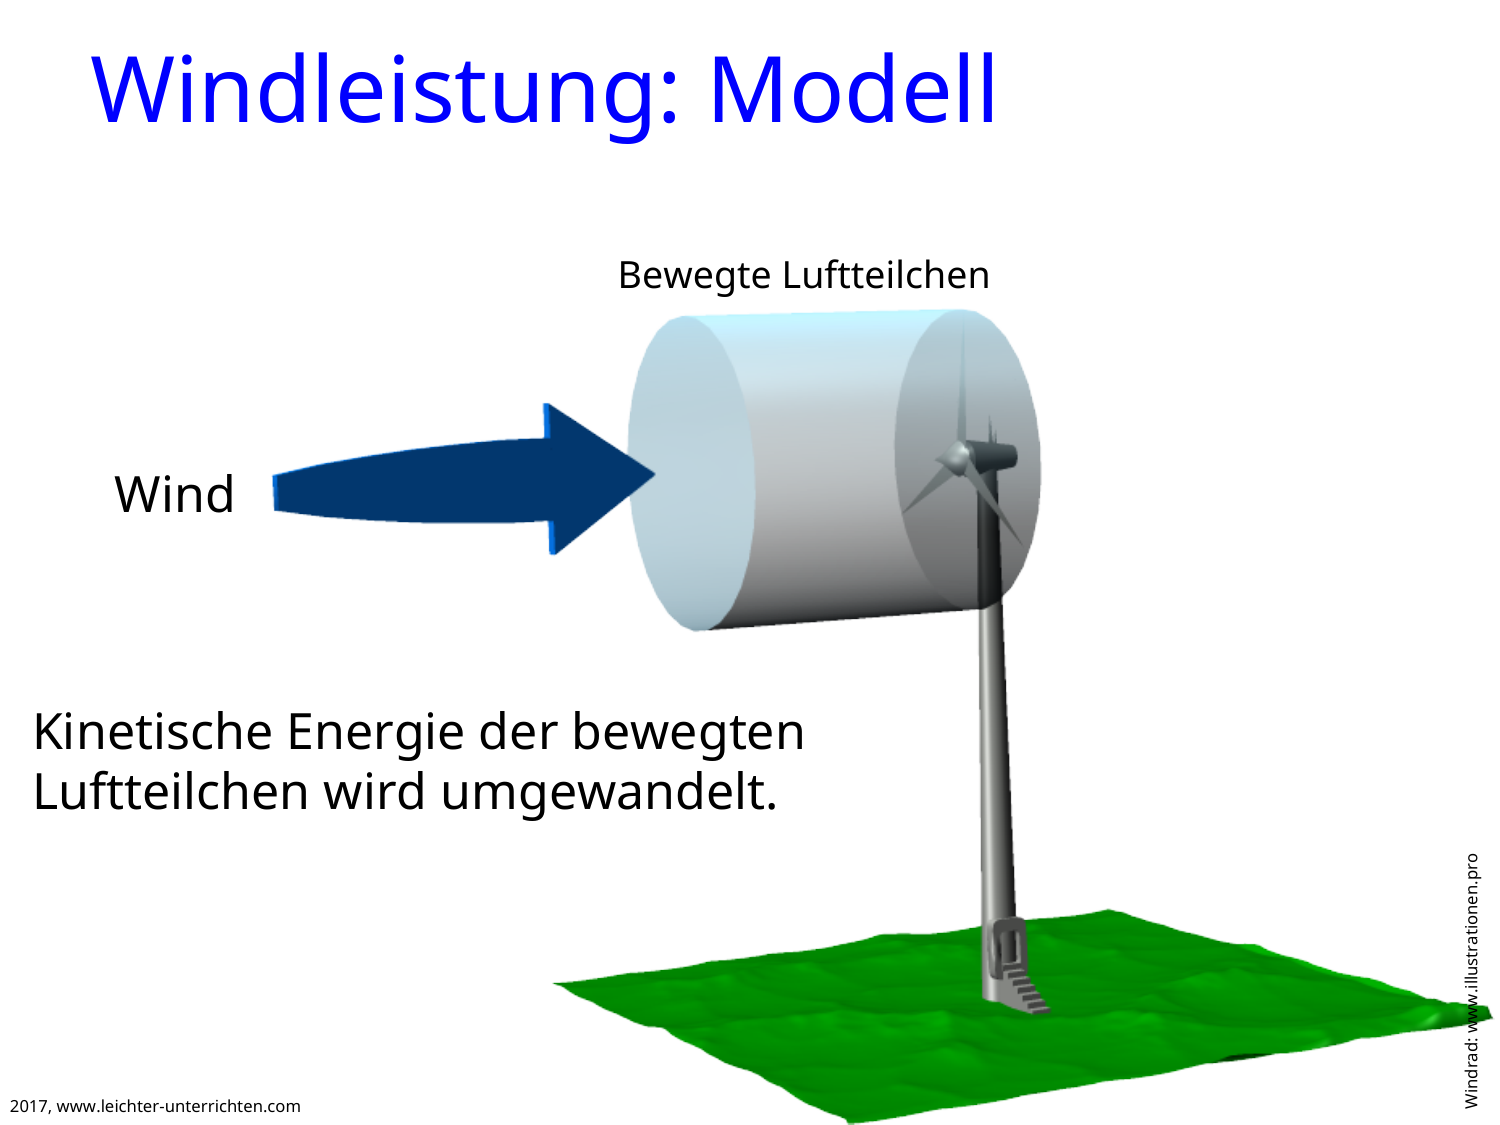

# Windleistung: Modell
Bewegte Luftteilchen
Wind
Kinetische Energie der bewegten
Luftteilchen wird umgewandelt.
Windrad: www.illustrationen.pro